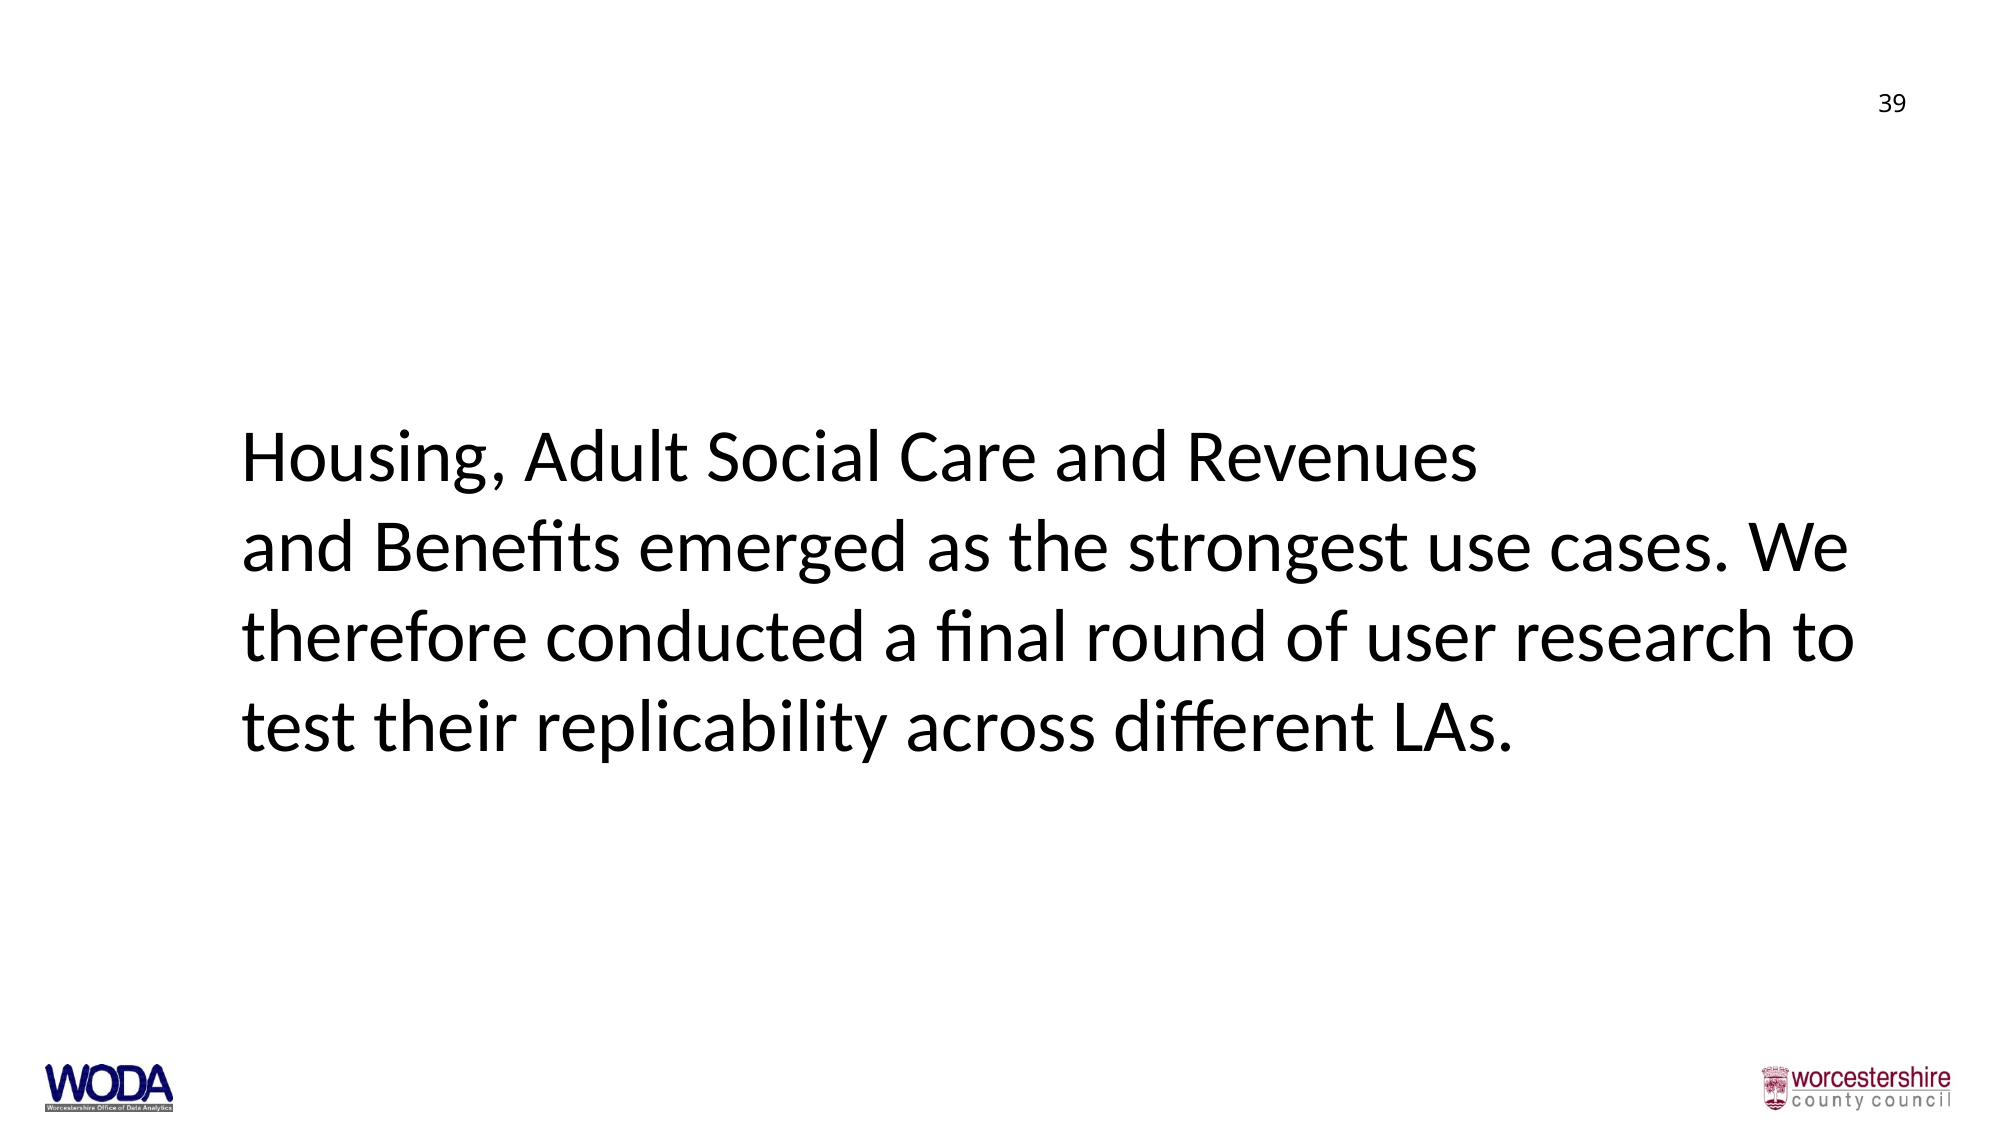

Housing, Adult Social Care and Revenues and Benefits emerged as the strongest use cases. We therefore conducted a final round of user research to test their replicability across different LAs.